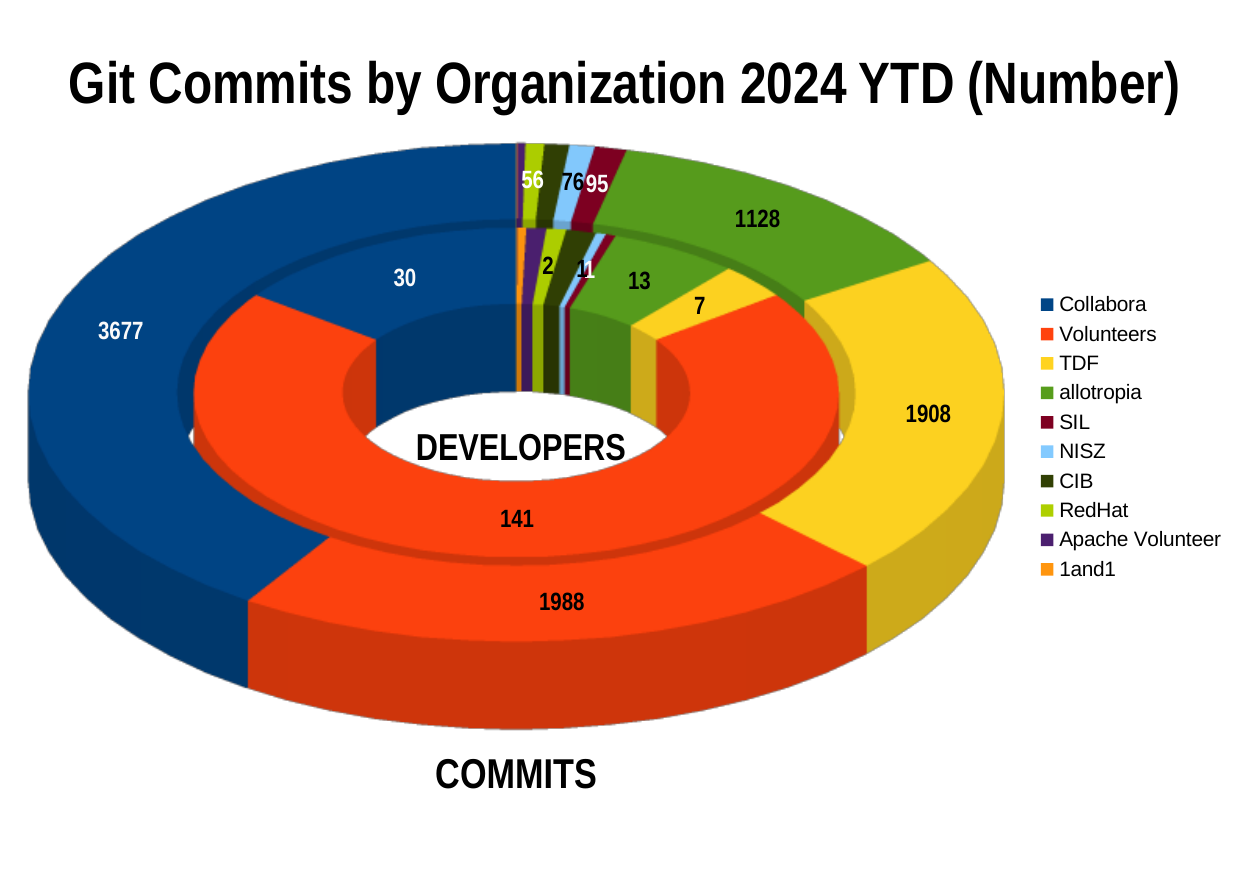

Git Commits by Organization 2024 YTD (Number)
DEVELOPERS
COMMITS